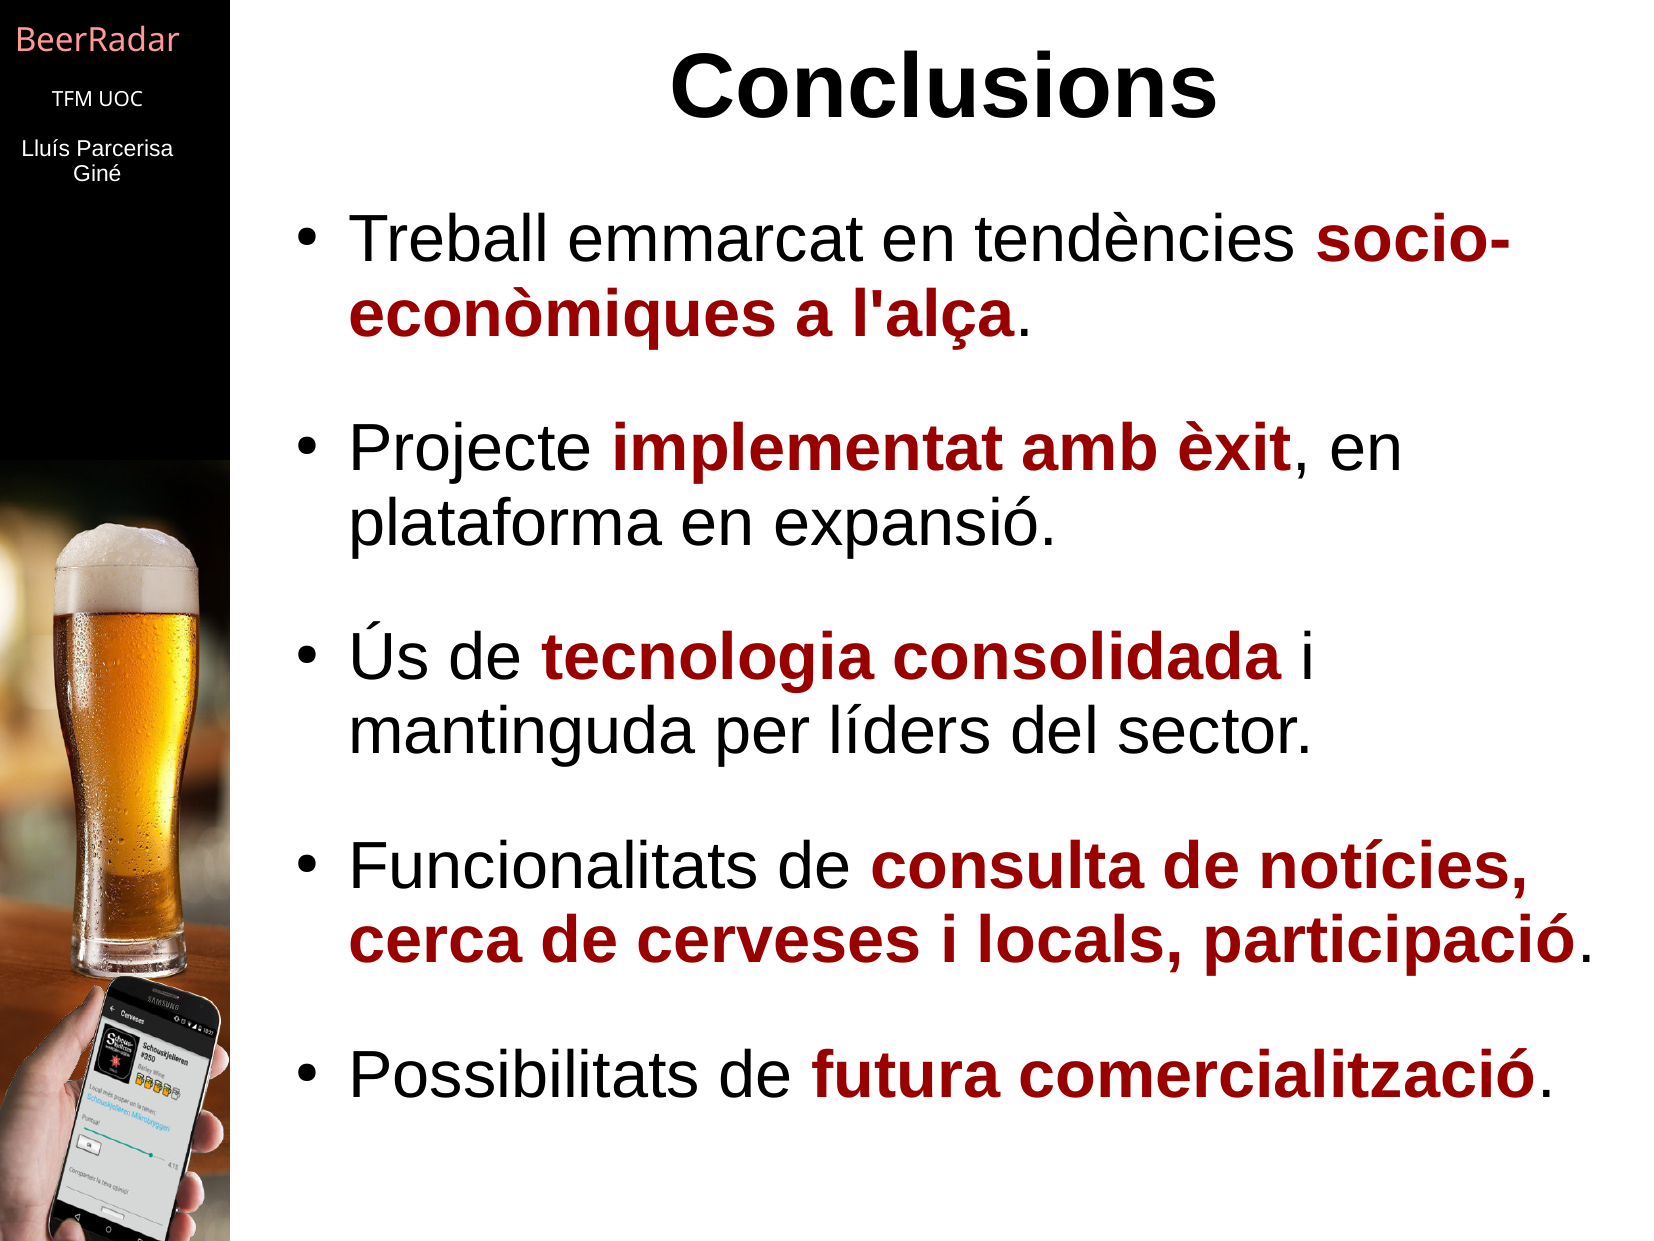

# Conclusions
Treball emmarcat en tendències socio-econòmiques a l'alça.
Projecte implementat amb èxit, en plataforma en expansió.
Ús de tecnologia consolidada i mantinguda per líders del sector.
Funcionalitats de consulta de notícies, cerca de cerveses i locals, participació.
Possibilitats de futura comercialització.